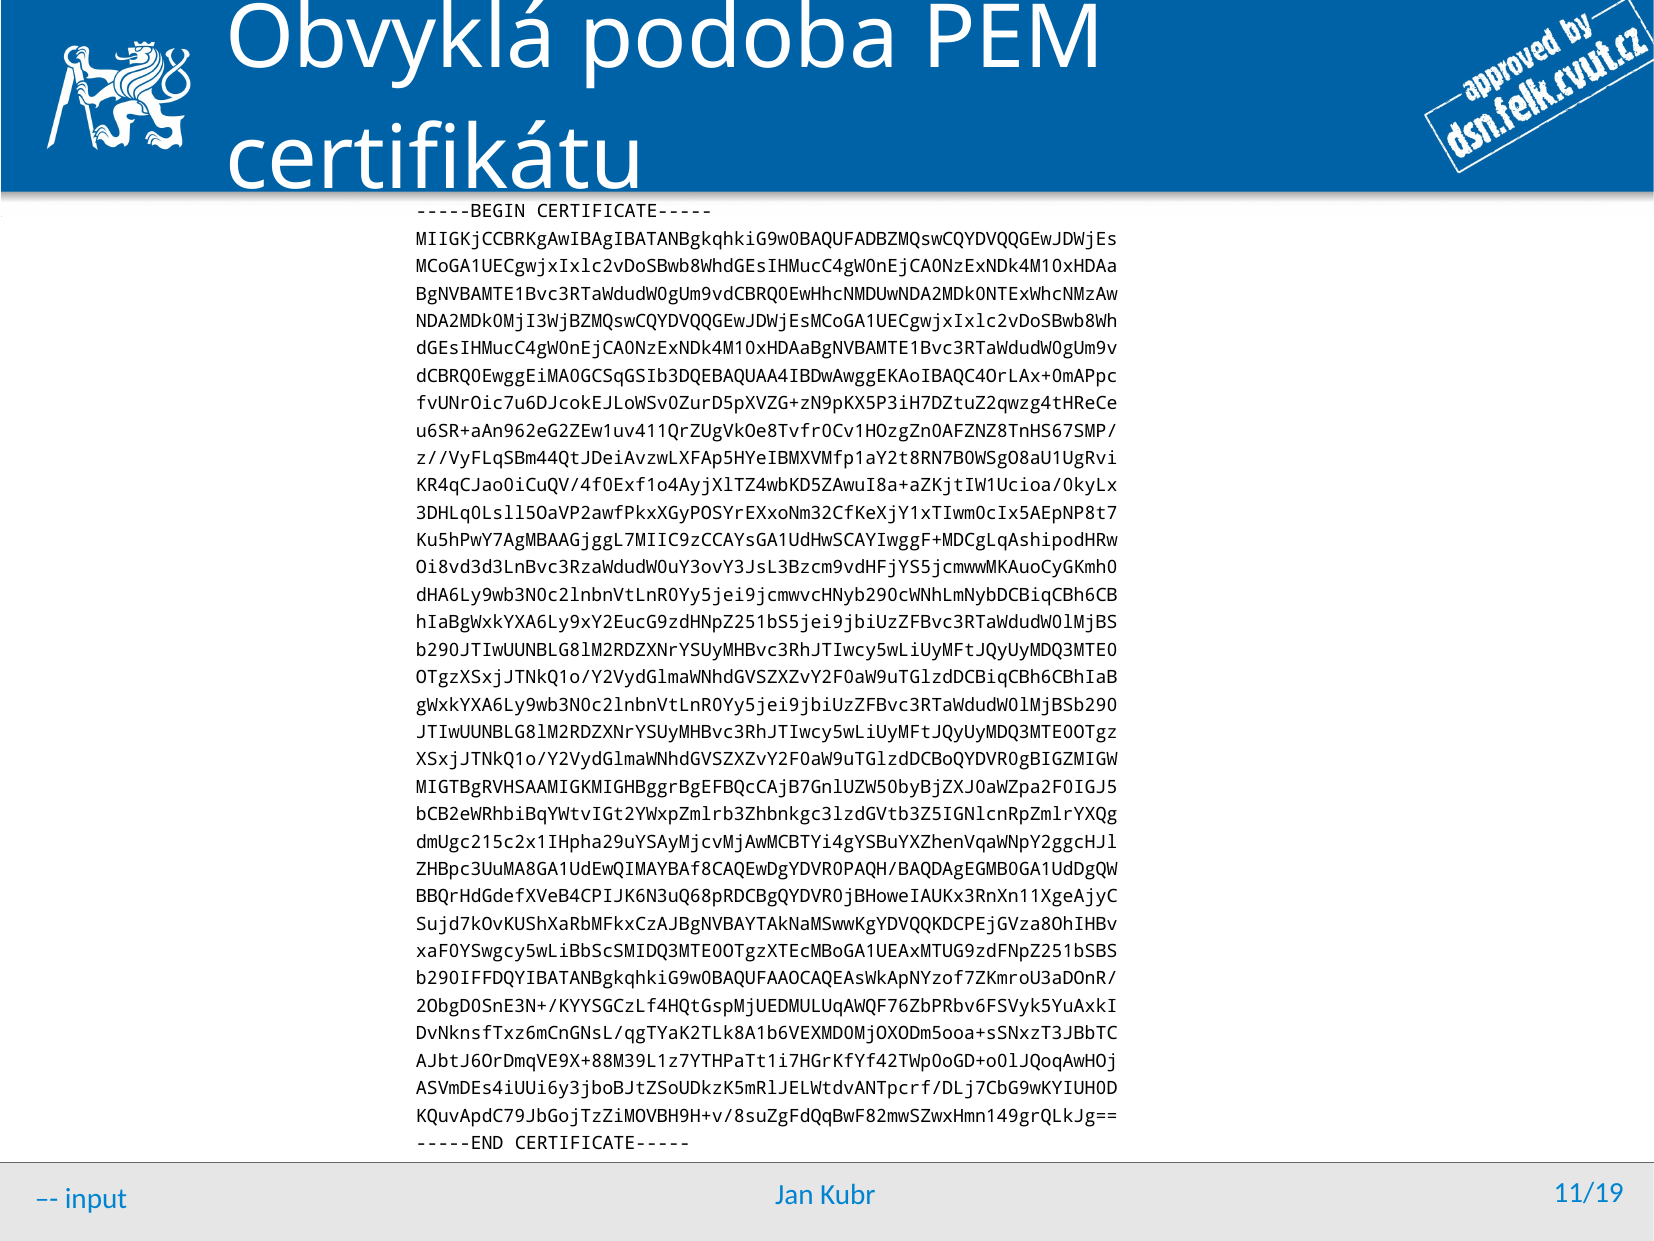

# Obvyklá podoba PEM certifikátu
­­­­­­­­­­­­­­­­­­----­-­BEGIN CERTIFICATE­-­­­­­­­­­----
MIIGKjCCBRKgAwIBAgIBATANBgkqhkiG9w0BAQUFADBZMQswCQYDVQQGEwJDWjEs
MCoGA1UECgwjxIxlc2vDoSBwb8WhdGEsIHMucC4gW0nEjCA0NzExNDk4M10xHDAa
BgNVBAMTE1Bvc3RTaWdudW0gUm9vdCBRQ0EwHhcNMDUwNDA2MDk0NTExWhcNMzAw
NDA2MDk0MjI3WjBZMQswCQYDVQQGEwJDWjEsMCoGA1UECgwjxIxlc2vDoSBwb8Wh
dGEsIHMucC4gW0nEjCA0NzExNDk4M10xHDAaBgNVBAMTE1Bvc3RTaWdudW0gUm9v
dCBRQ0EwggEiMA0GCSqGSIb3DQEBAQUAA4IBDwAwggEKAoIBAQC4OrLAx+0mAPpc
fvUNrOic7u6DJcokEJLoWSv0ZurD5pXVZG+zN9pKX5P3iH7DZtuZ2qwzg4tHReCe
u6SR+aAn962eG2ZEw1uv411QrZUgVkOe8Tvfr0Cv1HOzgZn0AFZNZ8TnHS67SMP/
z//VyFLqSBm44QtJDeiAvzwLXFAp5HYeIBMXVMfp1aY2t8RN7B0WSgO8aU1UgRvi
KR4qCJao0iCuQV/4f0Exf1o4AyjXlTZ4wbKD5ZAwuI8a+aZKjtIW1Ucioa/0kyLx
3DHLq0Lsll5OaVP2awfPkxXGyPOSYrEXxoNm32CfKeXjY1xTIwm0cIx5AEpNP8t7
Ku5hPwY7AgMBAAGjggL7MIIC9zCCAYsGA1UdHwSCAYIwggF+MDCgLqAshipodHRw
Oi8vd3d3LnBvc3RzaWdudW0uY3ovY3JsL3Bzcm9vdHFjYS5jcmwwMKAuoCyGKmh0
dHA6Ly9wb3N0c2lnbnVtLnR0Yy5jei9jcmwvcHNyb290cWNhLmNybDCBiqCBh6CB
hIaBgWxkYXA6Ly9xY2EucG9zdHNpZ251bS5jei9jbiUzZFBvc3RTaWdudW0lMjBS
b290JTIwUUNBLG8lM2RDZXNrYSUyMHBvc3RhJTIwcy5wLiUyMFtJQyUyMDQ3MTE0
OTgzXSxjJTNkQ1o/Y2VydGlmaWNhdGVSZXZvY2F0aW9uTGlzdDCBiqCBh6CBhIaB
gWxkYXA6Ly9wb3N0c2lnbnVtLnR0Yy5jei9jbiUzZFBvc3RTaWdudW0lMjBSb290
JTIwUUNBLG8lM2RDZXNrYSUyMHBvc3RhJTIwcy5wLiUyMFtJQyUyMDQ3MTE0OTgz
XSxjJTNkQ1o/Y2VydGlmaWNhdGVSZXZvY2F0aW9uTGlzdDCBoQYDVR0gBIGZMIGW
MIGTBgRVHSAAMIGKMIGHBggrBgEFBQcCAjB7GnlUZW50byBjZXJ0aWZpa2F0IGJ5
bCB2eWRhbiBqYWtvIGt2YWxpZmlrb3Zhbnkgc3lzdGVtb3Z5IGNlcnRpZmlrYXQg
dmUgc215c2x1IHpha29uYSAyMjcvMjAwMCBTYi4gYSBuYXZhenVqaWNpY2ggcHJl
ZHBpc3UuMA8GA1UdEwQIMAYBAf8CAQEwDgYDVR0PAQH/BAQDAgEGMB0GA1UdDgQW
BBQrHdGdefXVeB4CPIJK6N3uQ68pRDCBgQYDVR0jBHoweIAUKx3RnXn11XgeAjyC
Sujd7kOvKUShXaRbMFkxCzAJBgNVBAYTAkNaMSwwKgYDVQQKDCPEjGVza8OhIHBv
xaF0YSwgcy5wLiBbScSMIDQ3MTE0OTgzXTEcMBoGA1UEAxMTUG9zdFNpZ251bSBS
b290IFFDQYIBATANBgkqhkiG9w0BAQUFAAOCAQEAsWkApNYzof7ZKmroU3aDOnR/
2ObgD0SnE3N+/KYYSGCzLf4HQtGspMjUEDMULUqAWQF76ZbPRbv6FSVyk5YuAxkI
DvNknsfTxz6mCnGNsL/qgTYaK2TLk8A1b6VEXMD0MjOXODm5ooa+sSNxzT3JBbTC
AJbtJ6OrDmqVE9X+88M39L1z7YTHPaTt1i7HGrKfYf42TWp0oGD+o0lJQoqAwHOj
ASVmDEs4iUUi6y3jboBJtZSoUDkzK5mRlJELWtdvANTpcrf/DLj7CbG9wKYIUH0D
KQuvApdC79JbGojTzZiMOVBH9H+v/8suZgFdQqBwF82mwSZwxHmn149grQLkJg==
­­­­­-----END CERTIFICATE-----­­­­­
11
Jan Kubr
02/2006